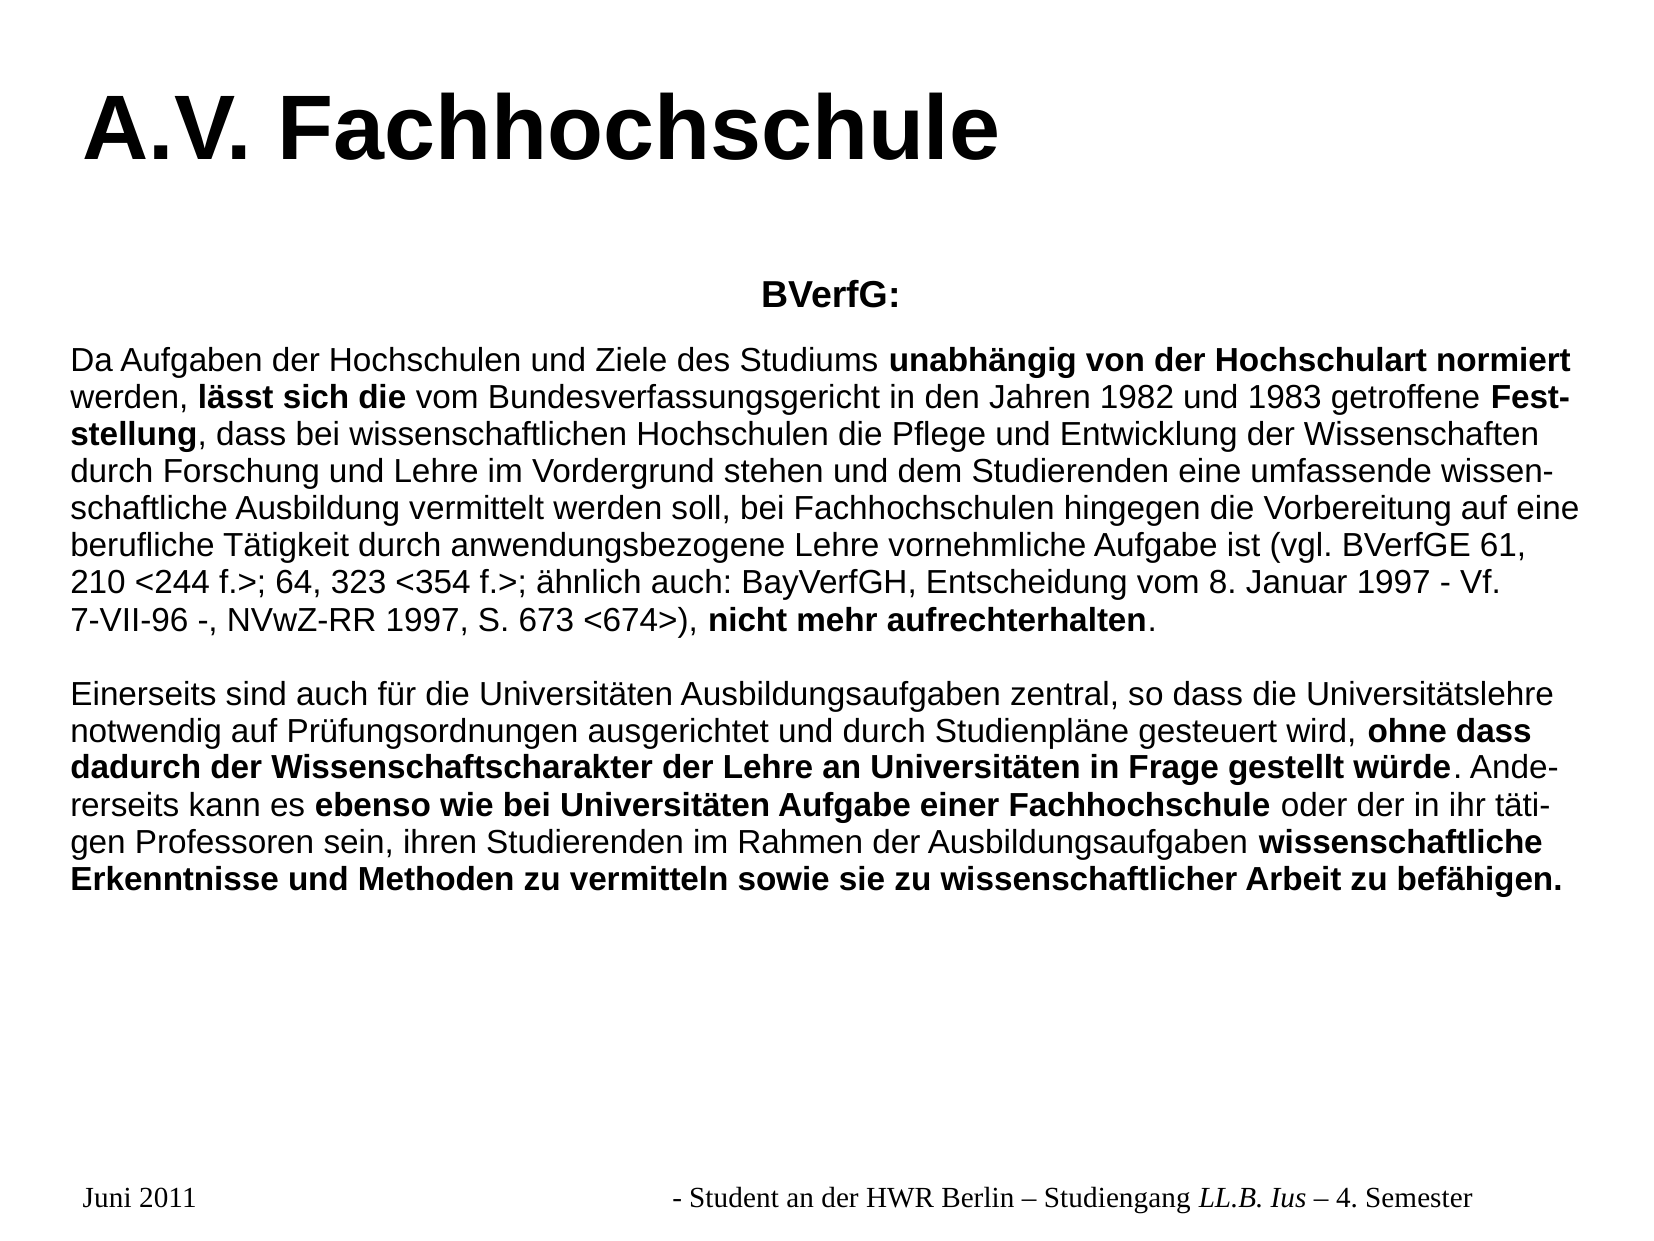

# A.V. Fachhochschule
BVerfG:
Da Aufgaben der Hochschulen und Ziele des Studiums unabhängig von der Hochschulart normiert
werden, lässt sich die vom Bundesverfassungsgericht in den Jahren 1982 und 1983 getroffene Fest-
stellung, dass bei wissenschaftlichen Hochschulen die Pflege und Entwicklung der Wissenschaften
durch Forschung und Lehre im Vordergrund stehen und dem Studierenden eine umfassende wissen-
schaftliche Ausbildung vermittelt werden soll, bei Fachhochschulen hingegen die Vorbereitung auf eine
berufliche Tätigkeit durch anwendungsbezogene Lehre vornehmliche Aufgabe ist (vgl. BVerfGE 61,
210 <244 f.>; 64, 323 <354 f.>; ähnlich auch: BayVerfGH, Entscheidung vom 8. Januar 1997 - Vf.
7-VII-96 -, NVwZ-RR 1997, S. 673 <674>), nicht mehr aufrechterhalten.
Einerseits sind auch für die Universitäten Ausbildungsaufgaben zentral, so dass die Universitätslehre
notwendig auf Prüfungsordnungen ausgerichtet und durch Studienpläne gesteuert wird, ohne dass
dadurch der Wissenschaftscharakter der Lehre an Universitäten in Frage gestellt würde. Ande-
rerseits kann es ebenso wie bei Universitäten Aufgabe einer Fachhochschule oder der in ihr täti-
gen Professoren sein, ihren Studierenden im Rahmen der Ausbildungsaufgaben wissenschaftliche
Erkenntnisse und Methoden zu vermitteln sowie sie zu wissenschaftlicher Arbeit zu befähigen.